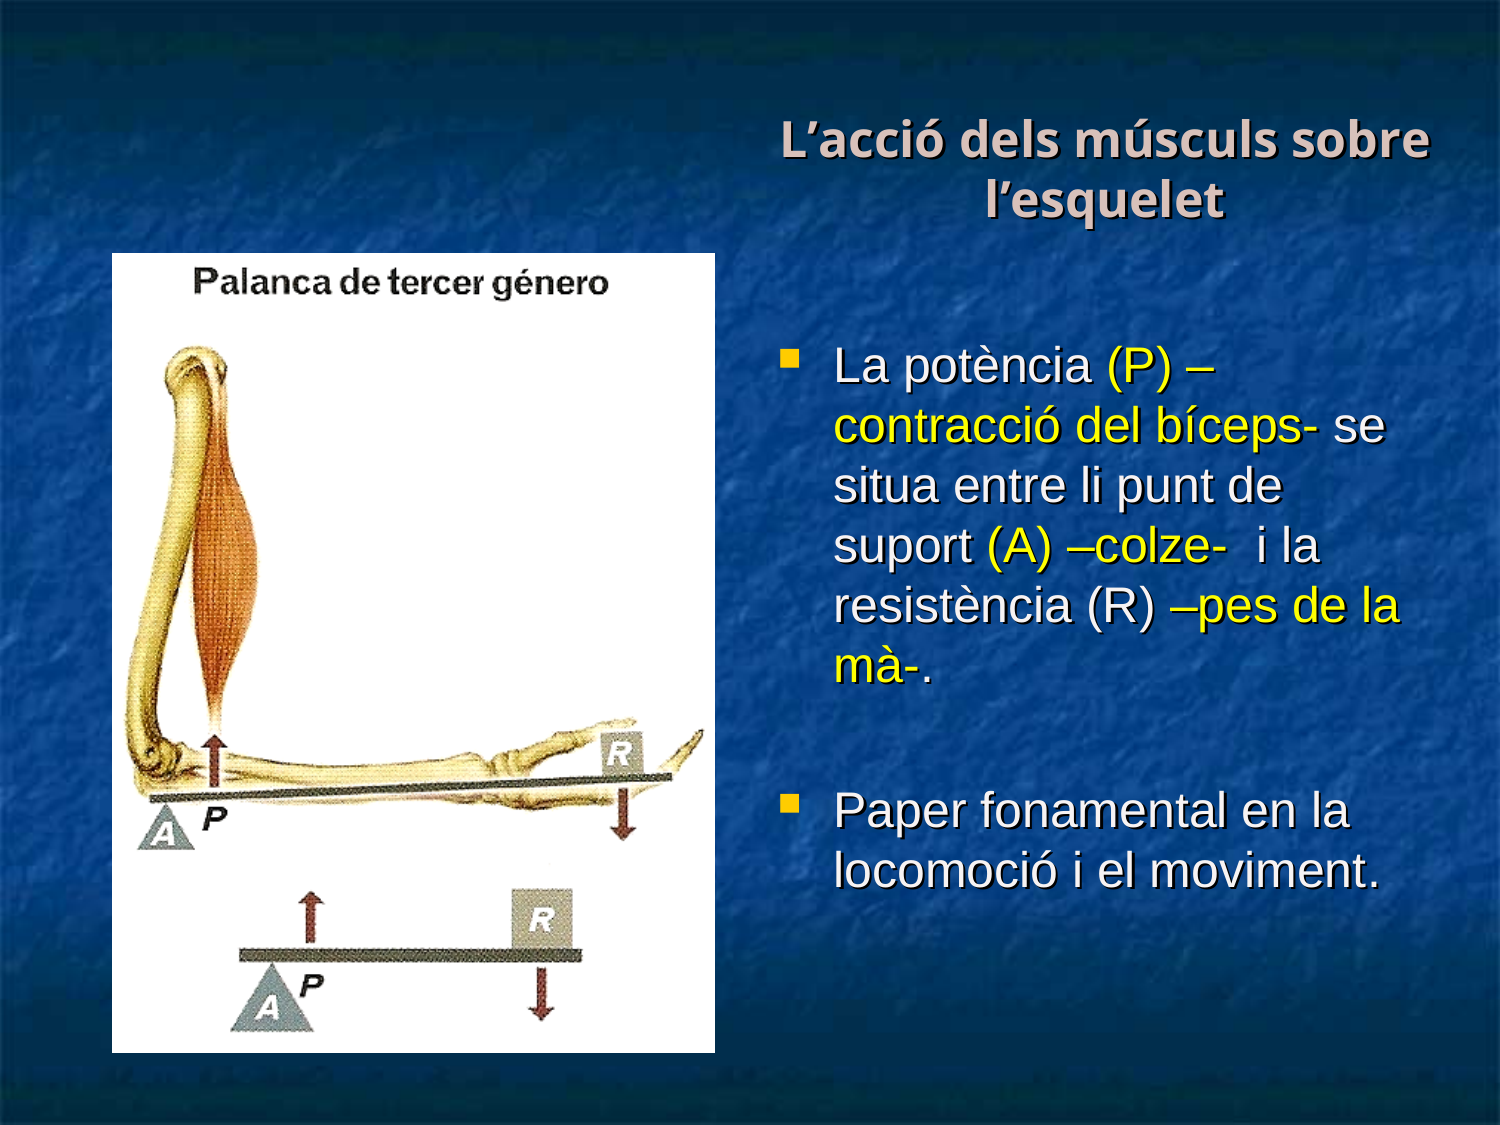

# L’acció dels músculs sobre l’esquelet
La potència (P) –contracció del bíceps- se situa entre li punt de suport (A) –colze- i la resistència (R) –pes de la mà-.
Paper fonamental en la locomoció i el moviment.